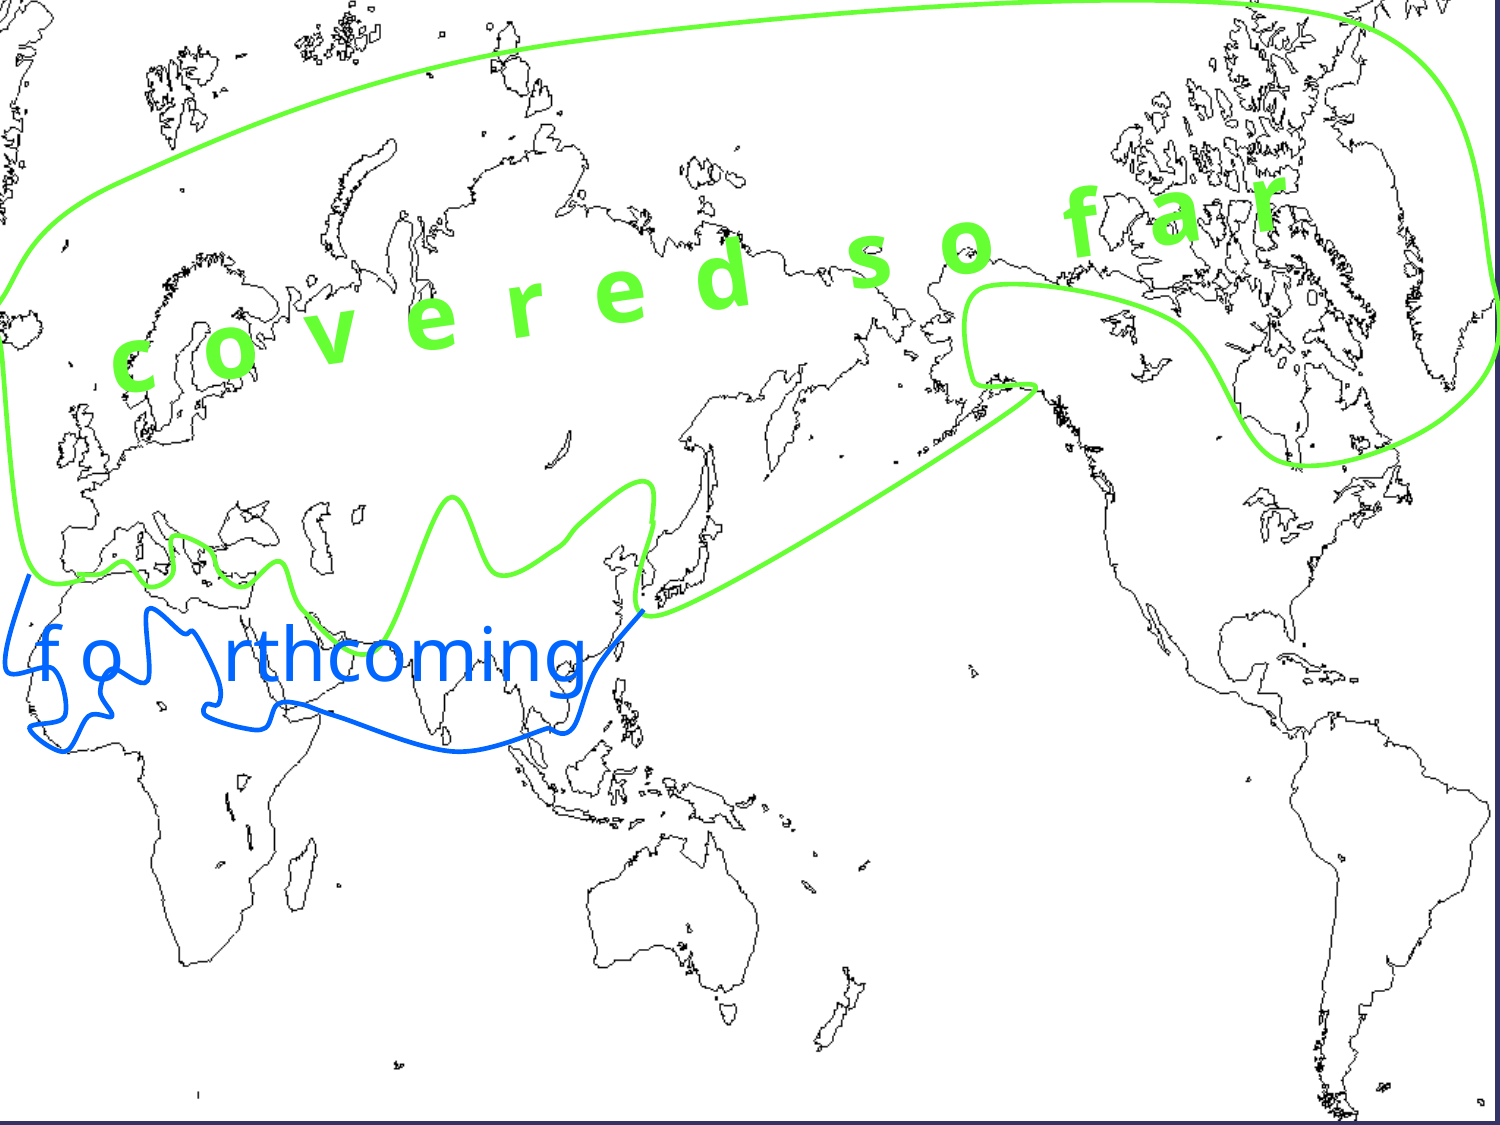

#
c o v e r e d s o f a r
f o rthcoming